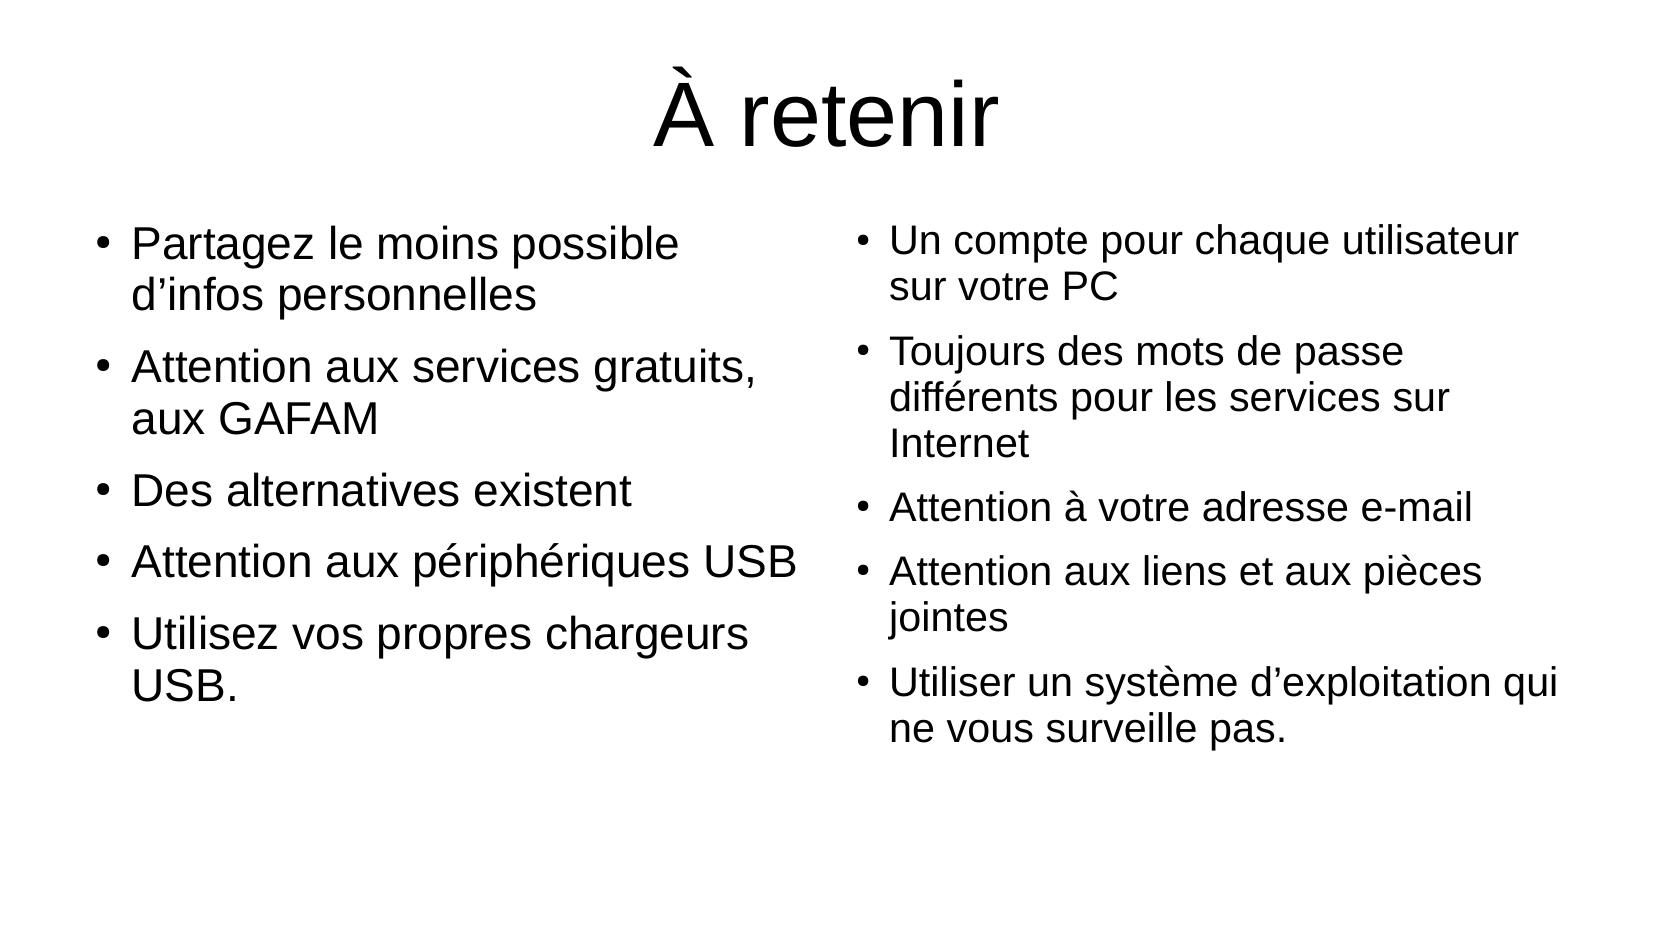

# À retenir
Partagez le moins possible d’infos personnelles
Attention aux services gratuits, aux GAFAM
Des alternatives existent
Attention aux périphériques USB
Utilisez vos propres chargeurs USB.
Un compte pour chaque utilisateur sur votre PC
Toujours des mots de passe différents pour les services sur Internet
Attention à votre adresse e-mail
Attention aux liens et aux pièces jointes
Utiliser un système d’exploitation qui ne vous surveille pas.